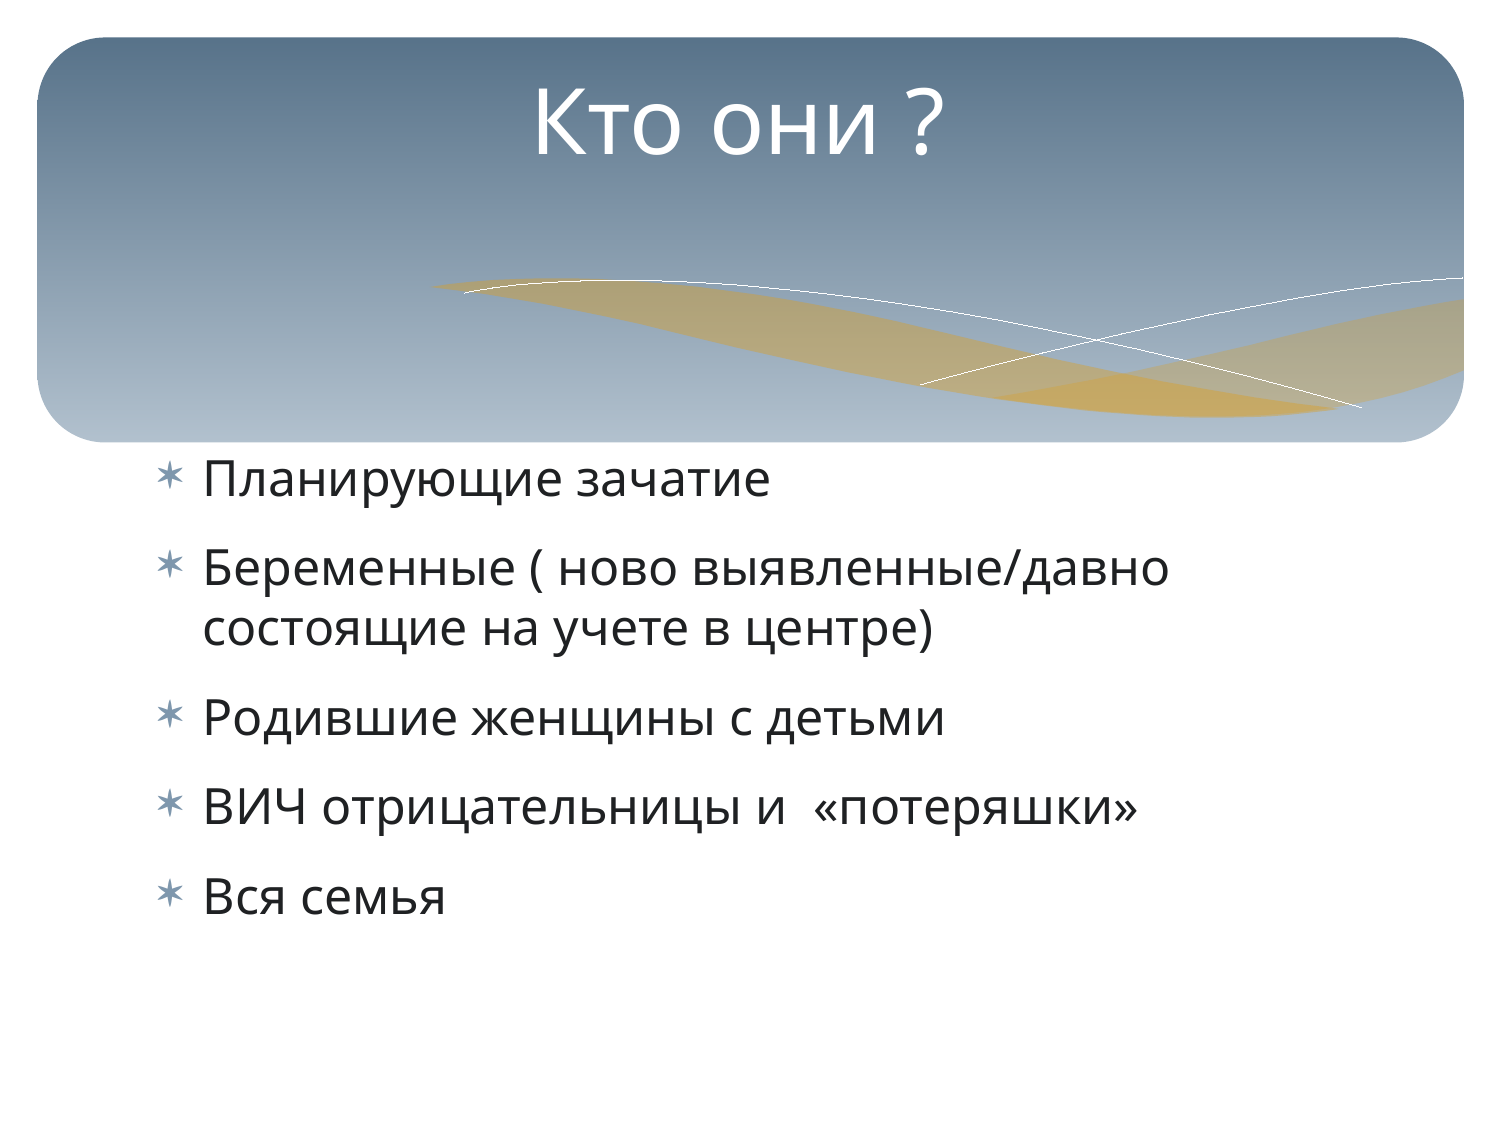

Кто они ?
# Планирующие зачатие
Беременные ( ново выявленные/давно состоящие на учете в центре)
Родившие женщины с детьми
ВИЧ отрицательницы и «потеряшки»
Вся семья